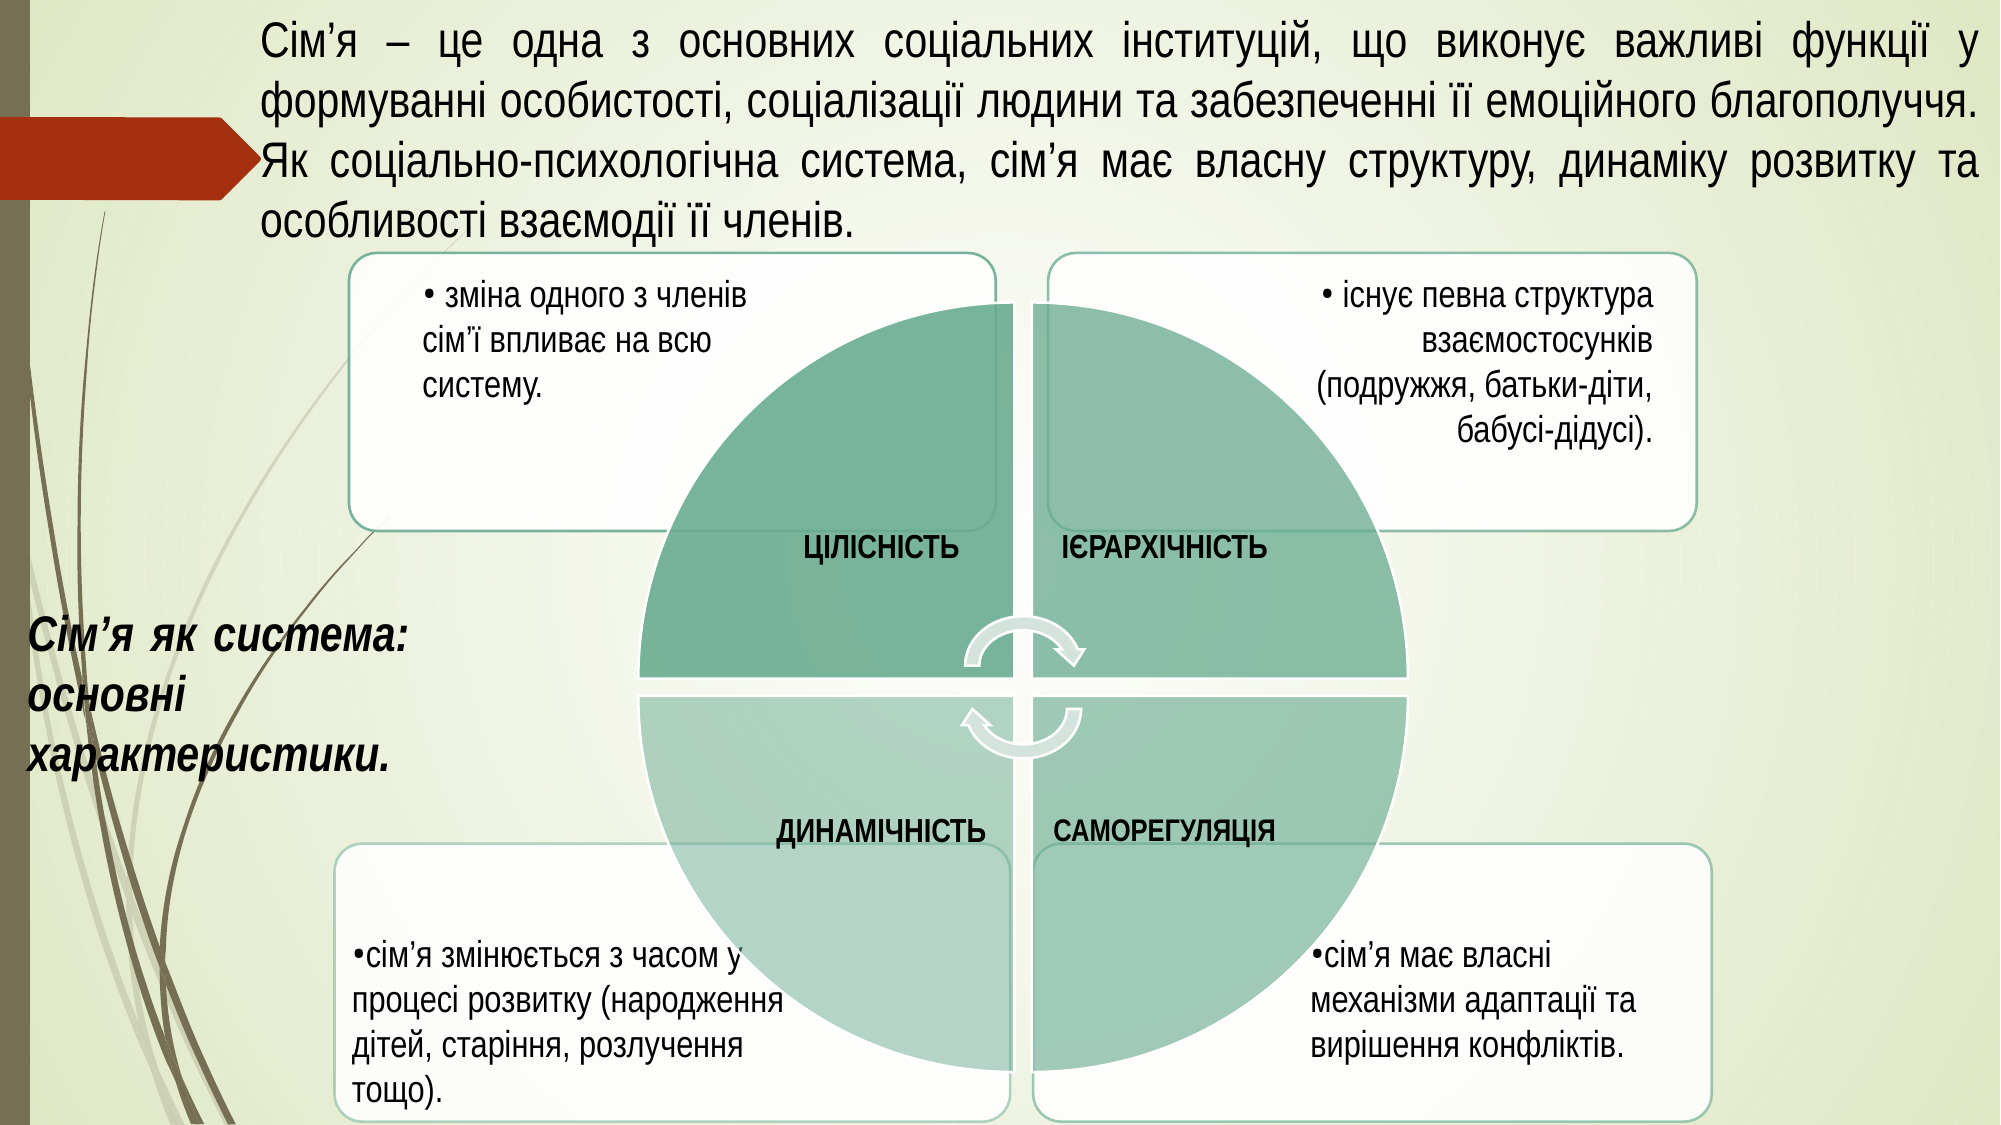

# Сім’я – це одна з основних соціальних інституцій, що виконує важливі функції у формуванні особистості, соціалізації людини та забезпеченні її емоційного благополуччя. Як соціально-психологічна система, сім’я має власну структуру, динаміку розвитку та особливості взаємодії її членів.
 зміна одного з членів сім’ї впливає на всю систему.
 існує певна структура взаємостосунків (подружжя, батьки-діти, бабусі-дідусі).
ЦІЛІСНІСТЬ
ІЄРАРХІЧНІСТЬ
ДИНАМІЧНІСТЬ
САМОРЕГУЛЯЦІЯ
сім’я змінюється з часом у процесі розвитку (народження дітей, старіння, розлучення тощо).
сім’я має власні механізми адаптації та вирішення конфліктів.
Сім’я як система: основні характеристики.